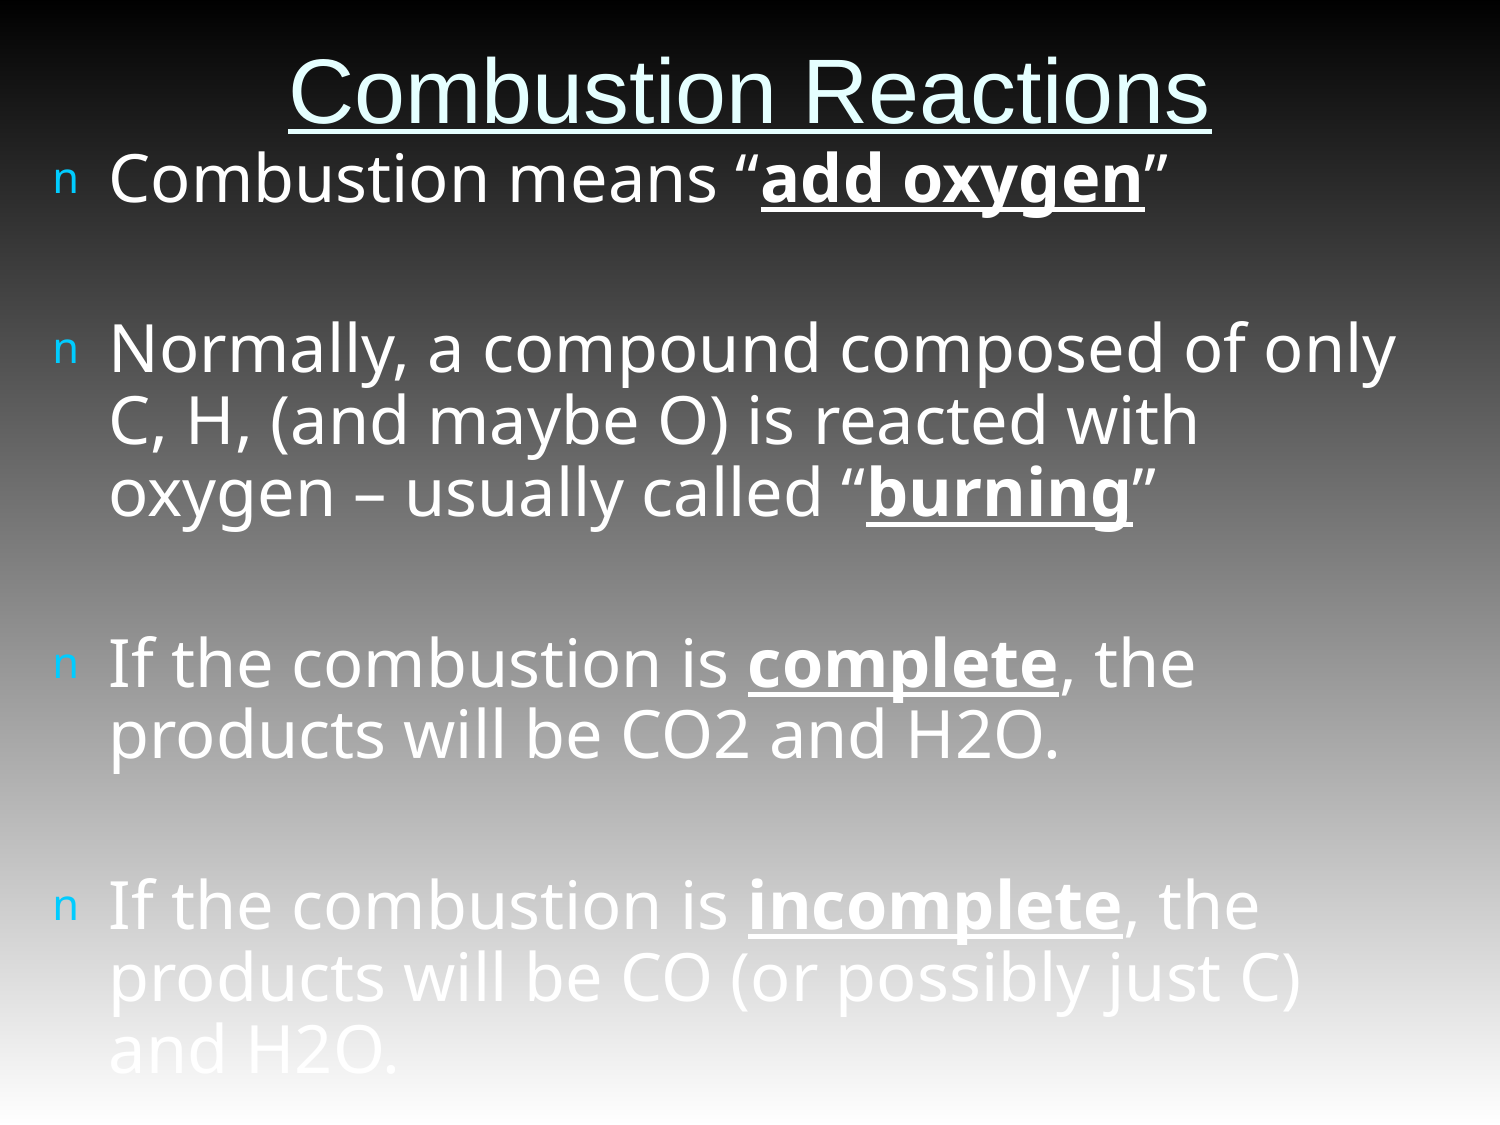

# Combustion Reactions
Combustion means “add oxygen”
Normally, a compound composed of only C, H, (and maybe O) is reacted with oxygen – usually called “burning”
If the combustion is complete, the products will be CO2 and H2O.
If the combustion is incomplete, the products will be CO (or possibly just C) and H2O.